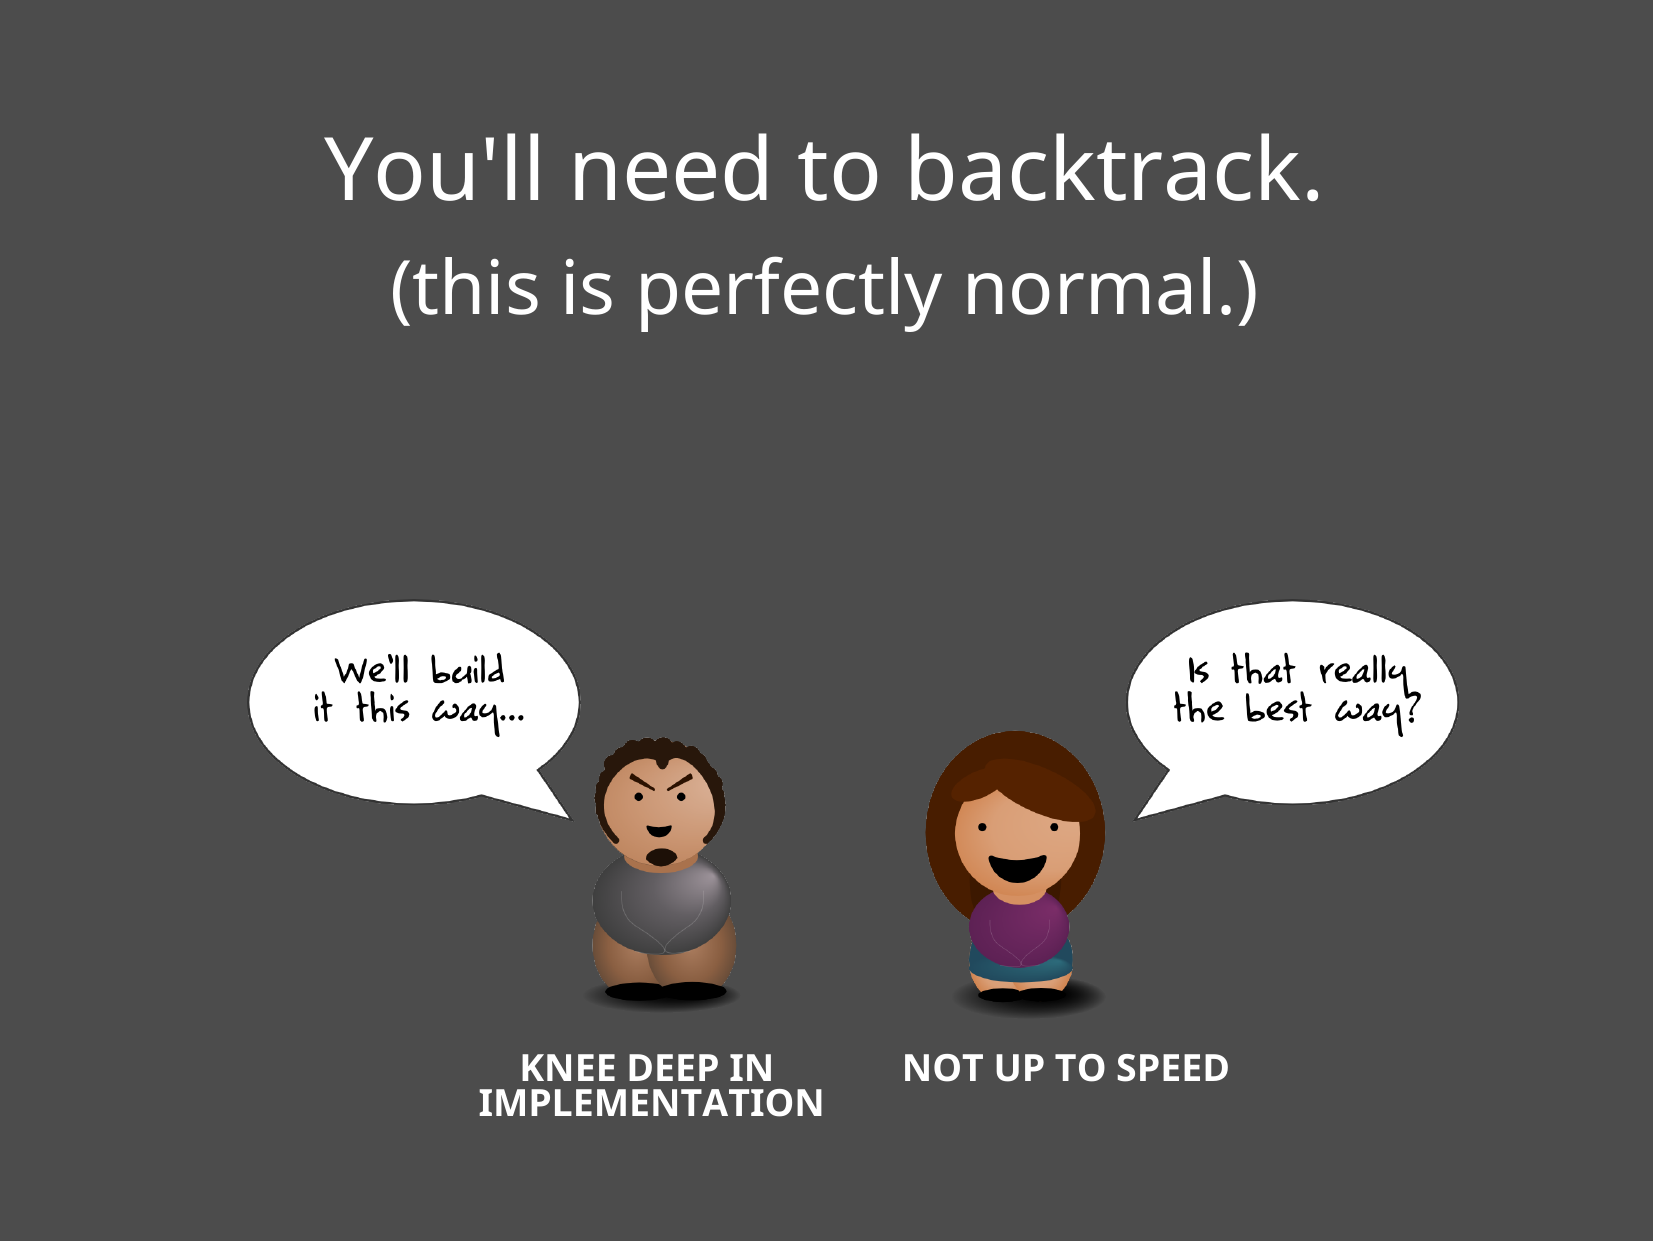

You'll need to backtrack.
(this is perfectly normal.)
NOT UP TO SPEED
# KNEE DEEP IN IMPLEMENTATION